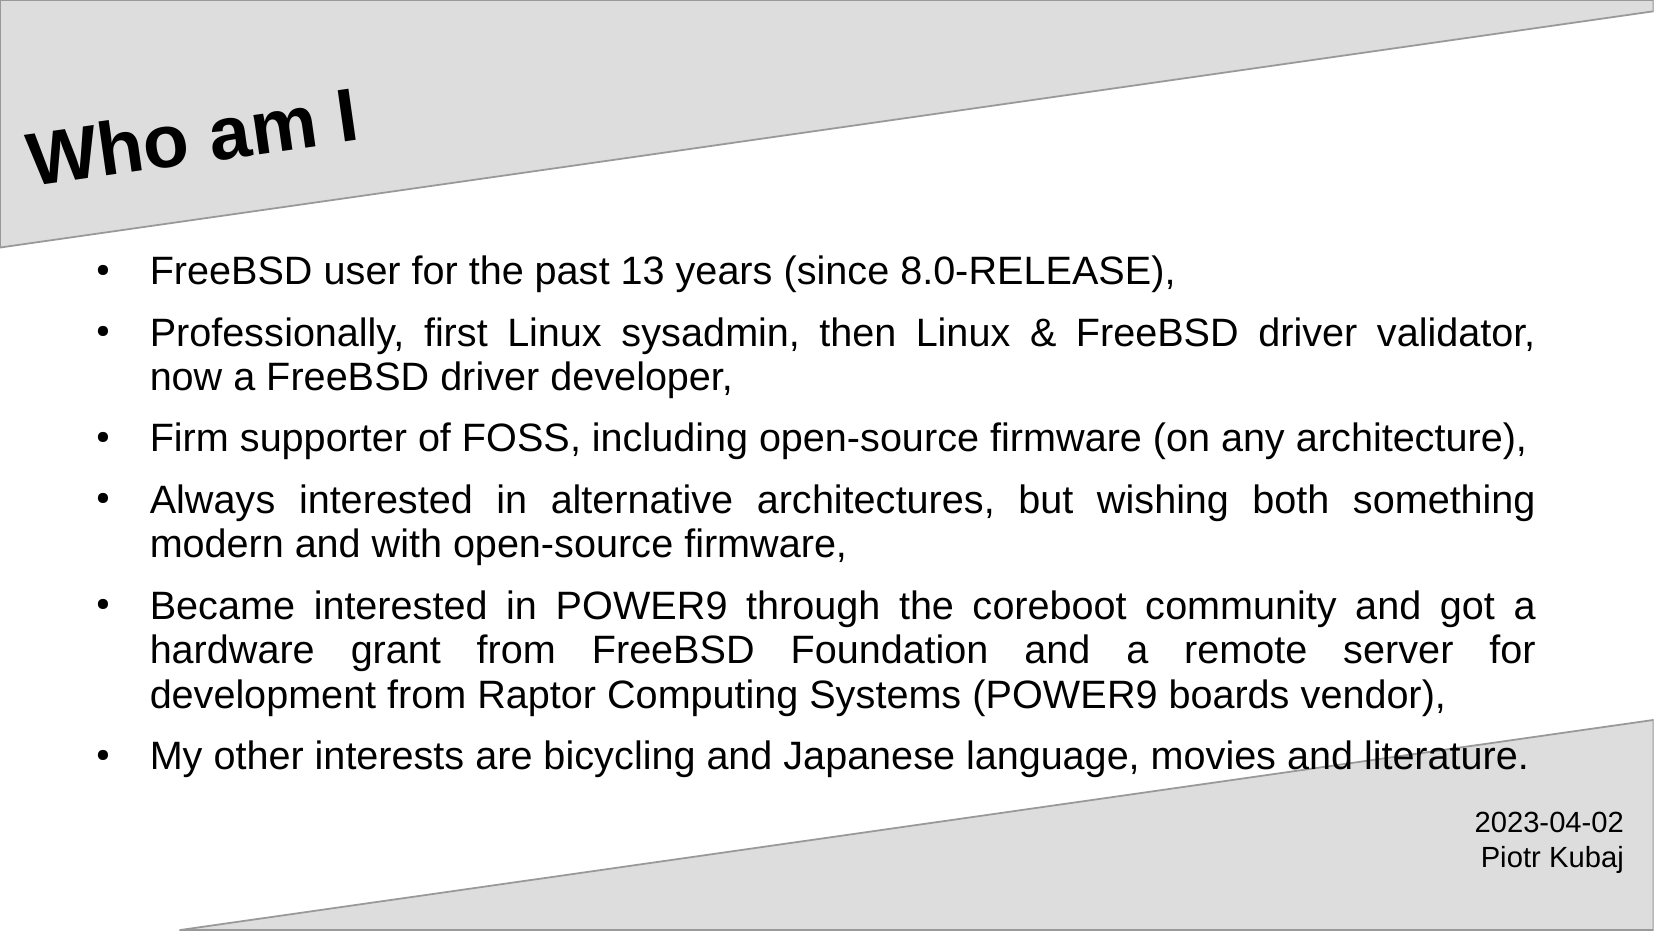

# Who am I
FreeBSD user for the past 13 years (since 8.0-RELEASE),
Professionally, first Linux sysadmin, then Linux & FreeBSD driver validator, now a FreeBSD driver developer,
Firm supporter of FOSS, including open-source firmware (on any architecture),
Always interested in alternative architectures, but wishing both something modern and with open-source firmware,
Became interested in POWER9 through the coreboot community and got a hardware grant from FreeBSD Foundation and a remote server for development from Raptor Computing Systems (POWER9 boards vendor),
My other interests are bicycling and Japanese language, movies and literature.
2023-04-02
Piotr Kubaj